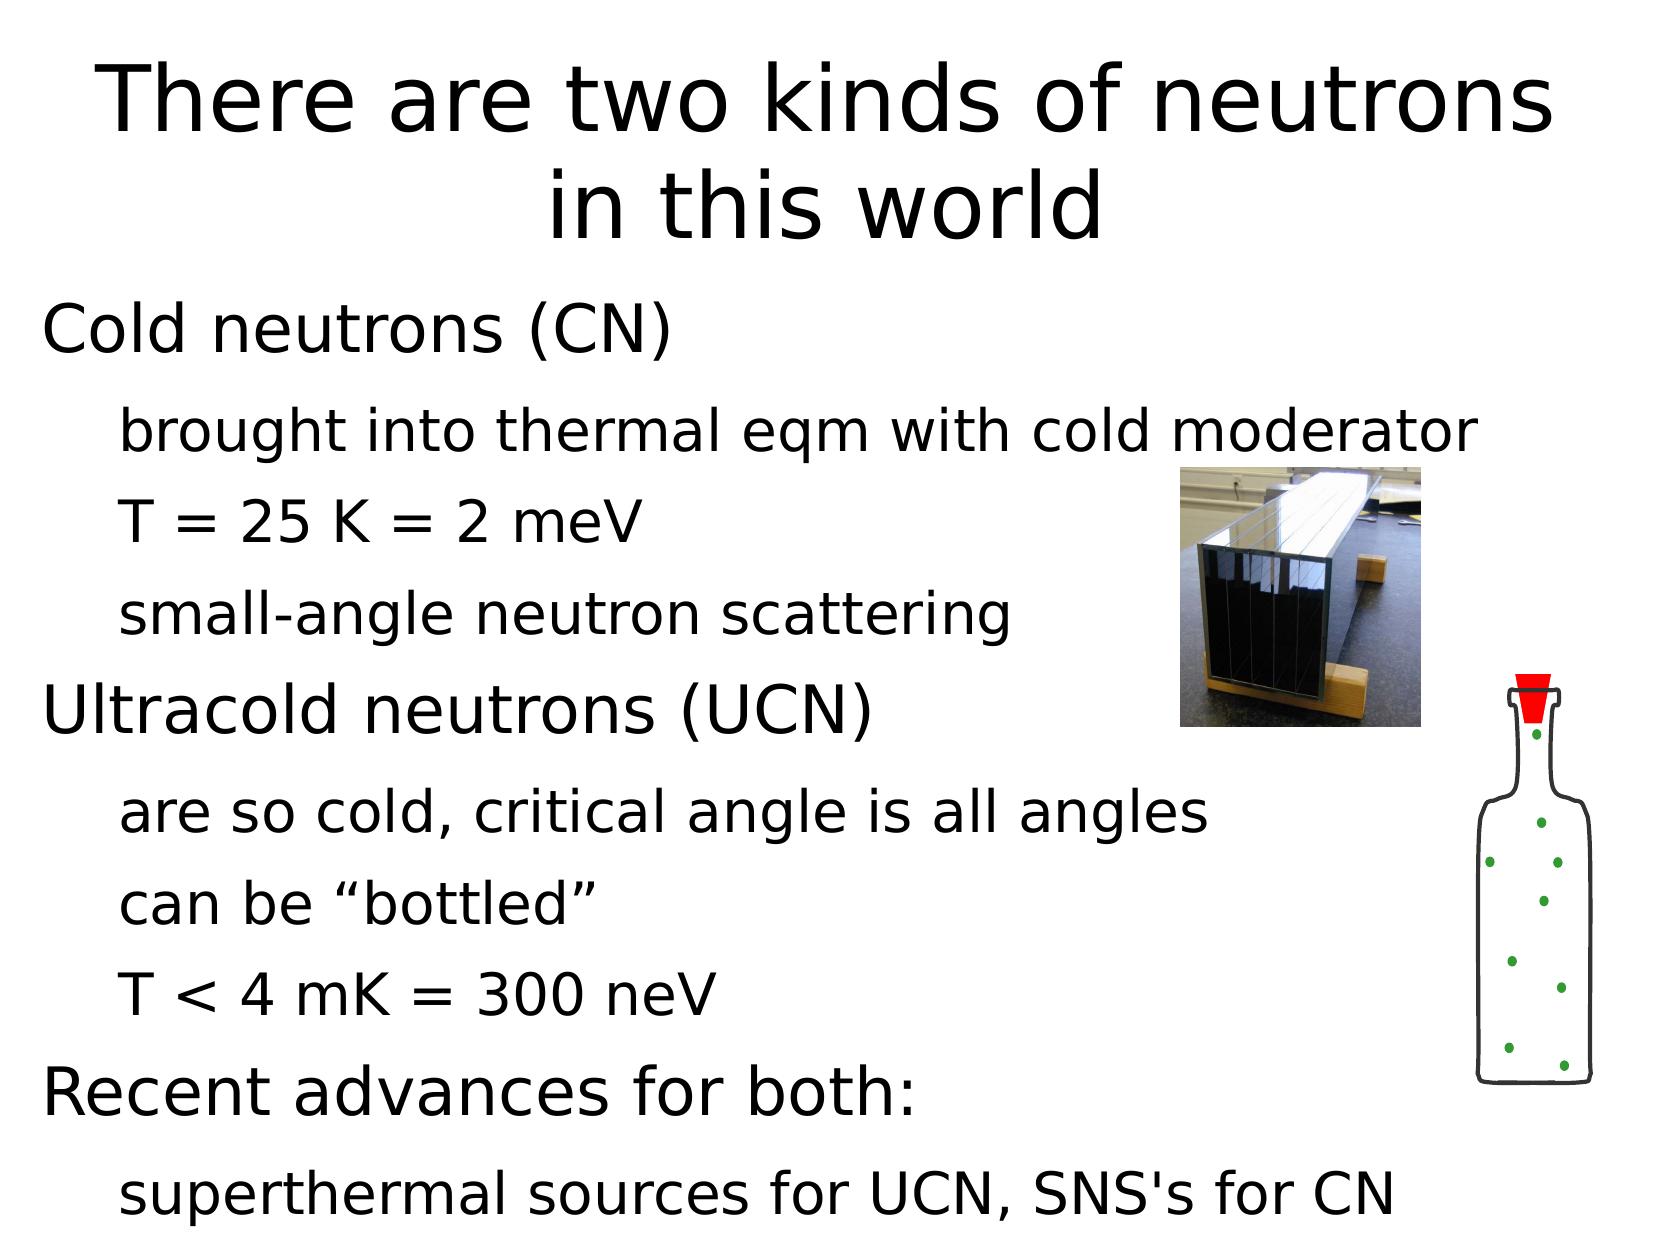

# There are two kinds of neutrons in this world
Cold neutrons (CN)
brought into thermal eqm with cold moderator
T = 25 K = 2 meV
small-angle neutron scattering
Ultracold neutrons (UCN)
are so cold, critical angle is all angles
can be “bottled”
T < 4 mK = 300 neV
Recent advances for both:
superthermal sources for UCN, SNS's for CN